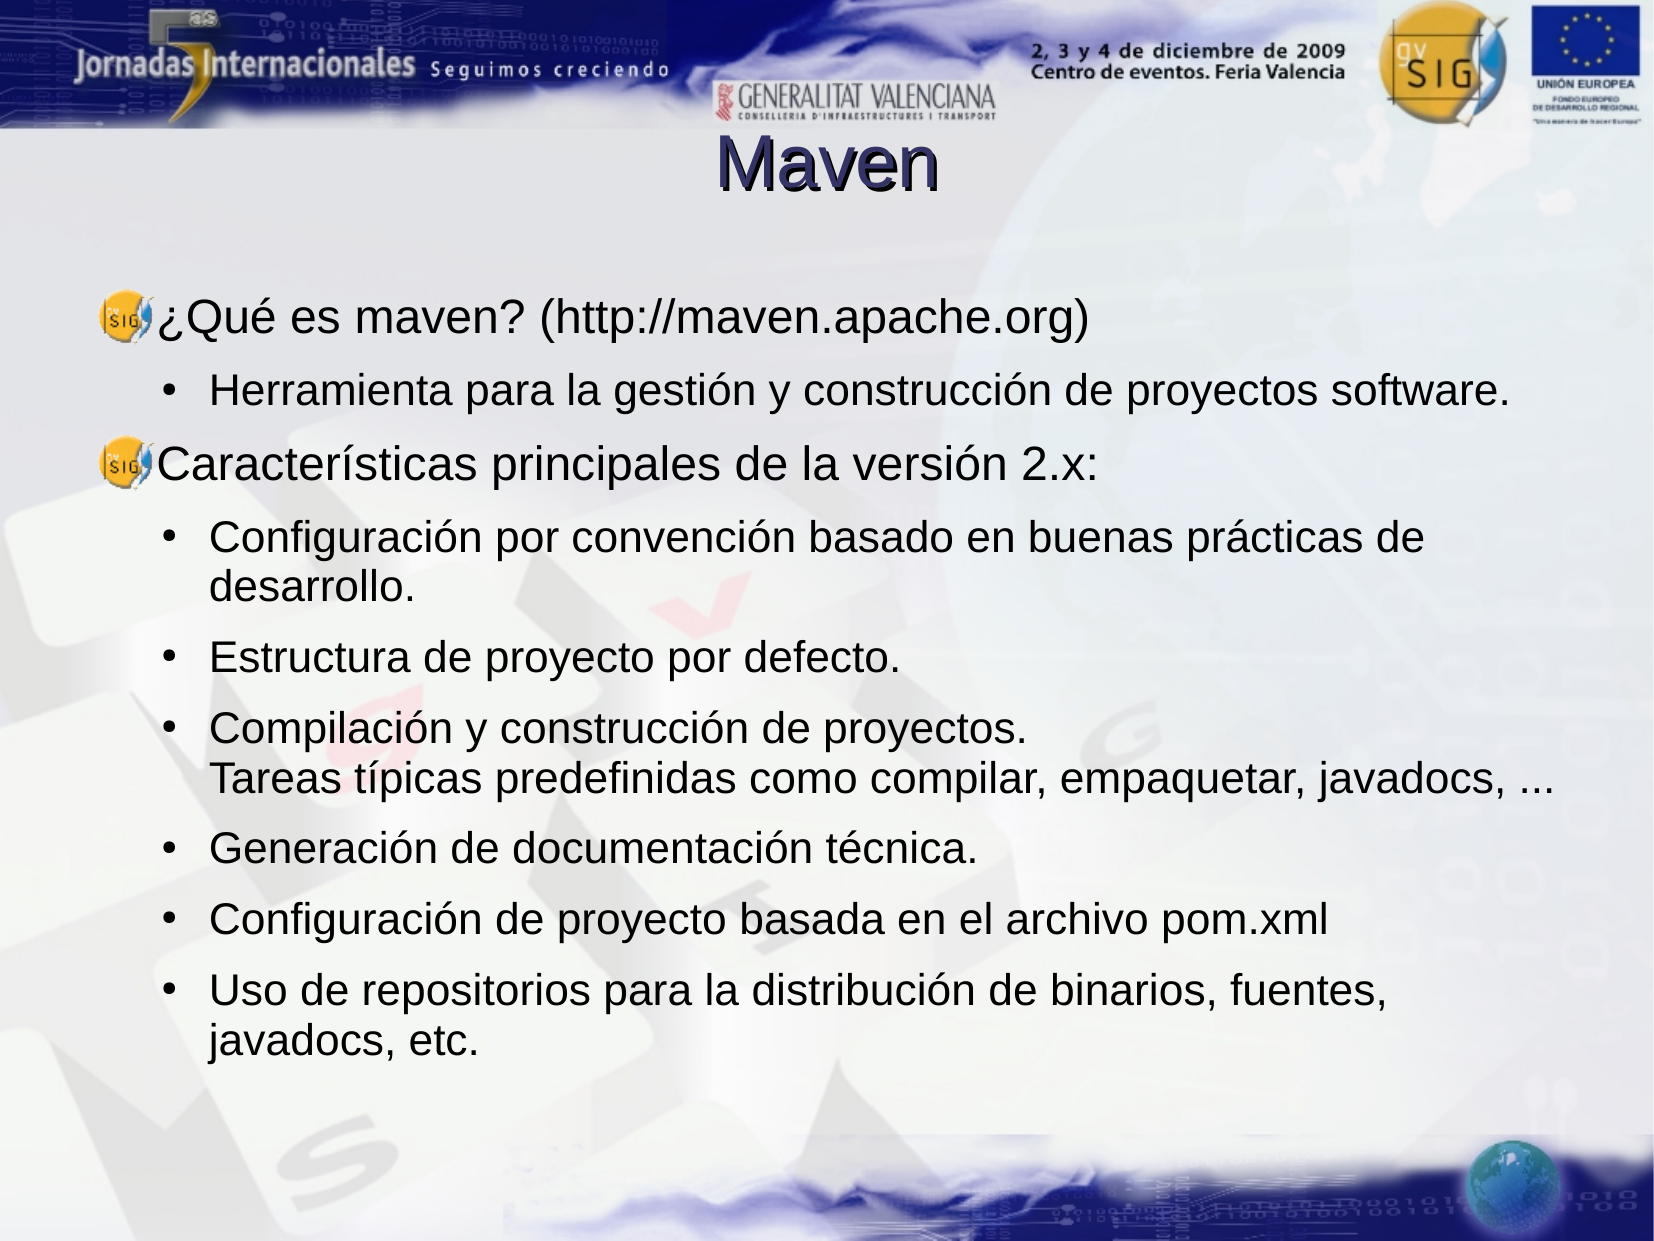

# Maven
¿Qué es maven? (http://maven.apache.org)
Herramienta para la gestión y construcción de proyectos software.
Características principales de la versión 2.x:
Configuración por convención basado en buenas prácticas de desarrollo.
Estructura de proyecto por defecto.
Compilación y construcción de proyectos.
Tareas típicas predefinidas como compilar, empaquetar, javadocs, ...
Generación de documentación técnica.
Configuración de proyecto basada en el archivo pom.xml
Uso de repositorios para la distribución de binarios, fuentes, javadocs, etc.